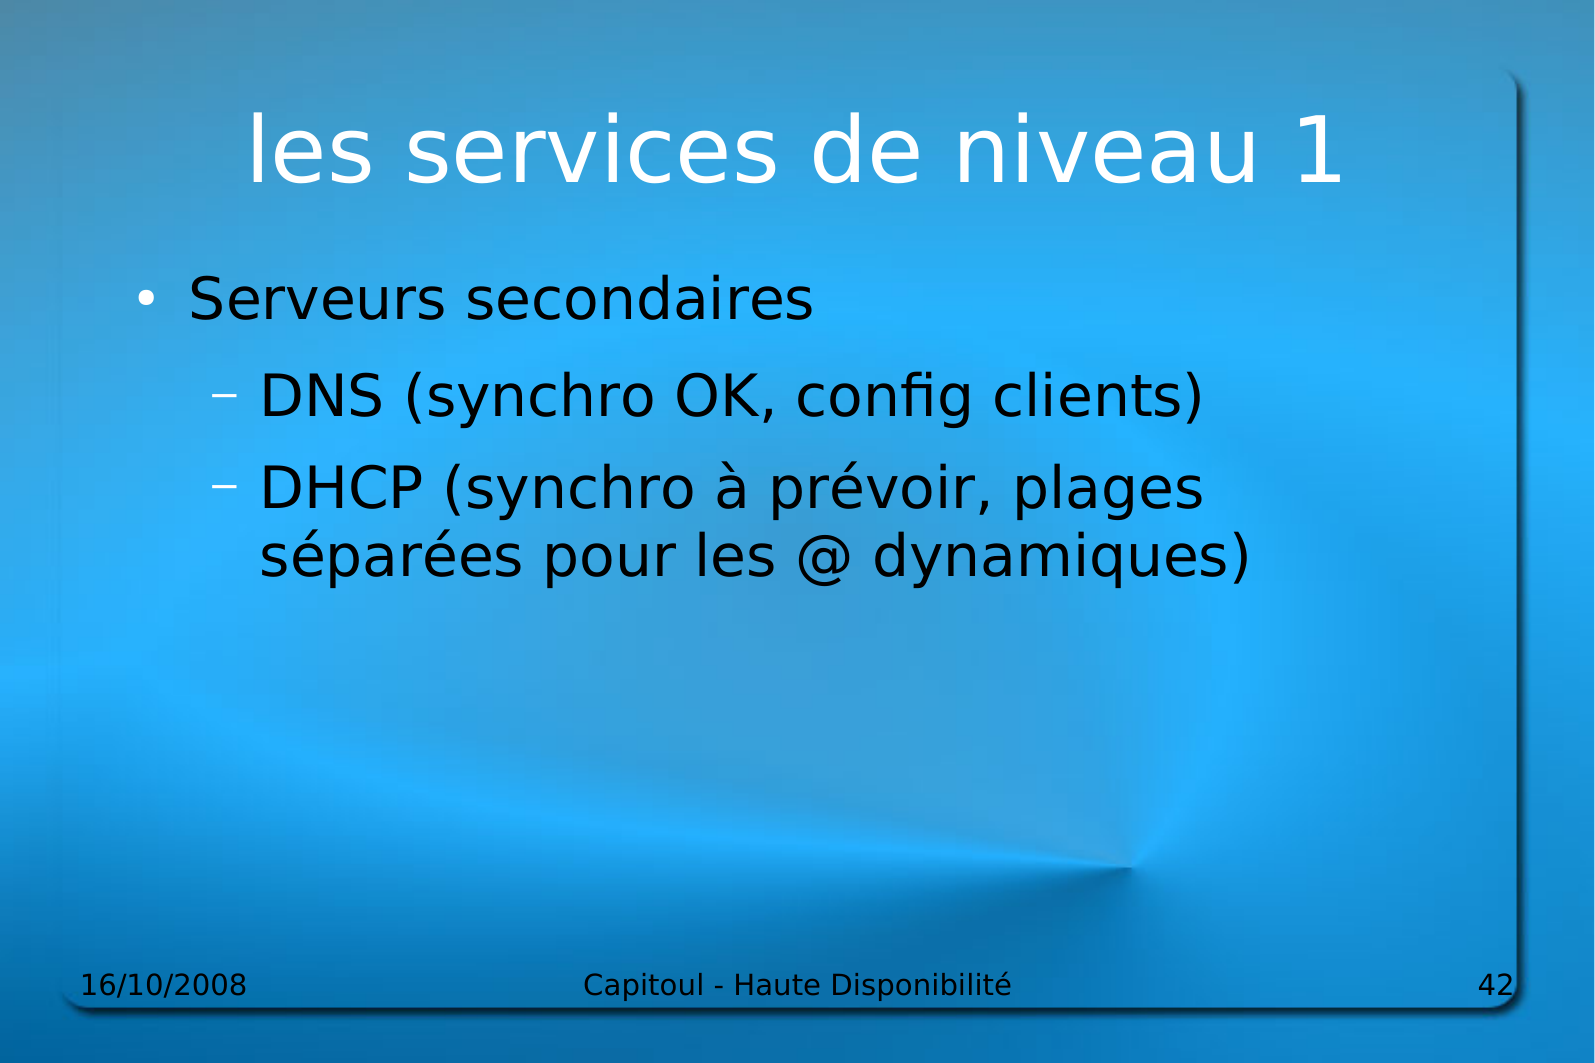

# les services de niveau 1
Serveurs secondaires
DNS (synchro OK, config clients)
DHCP (synchro à prévoir, plages séparées pour les @ dynamiques)
16/10/2008
Capitoul - Haute Disponibilité
42